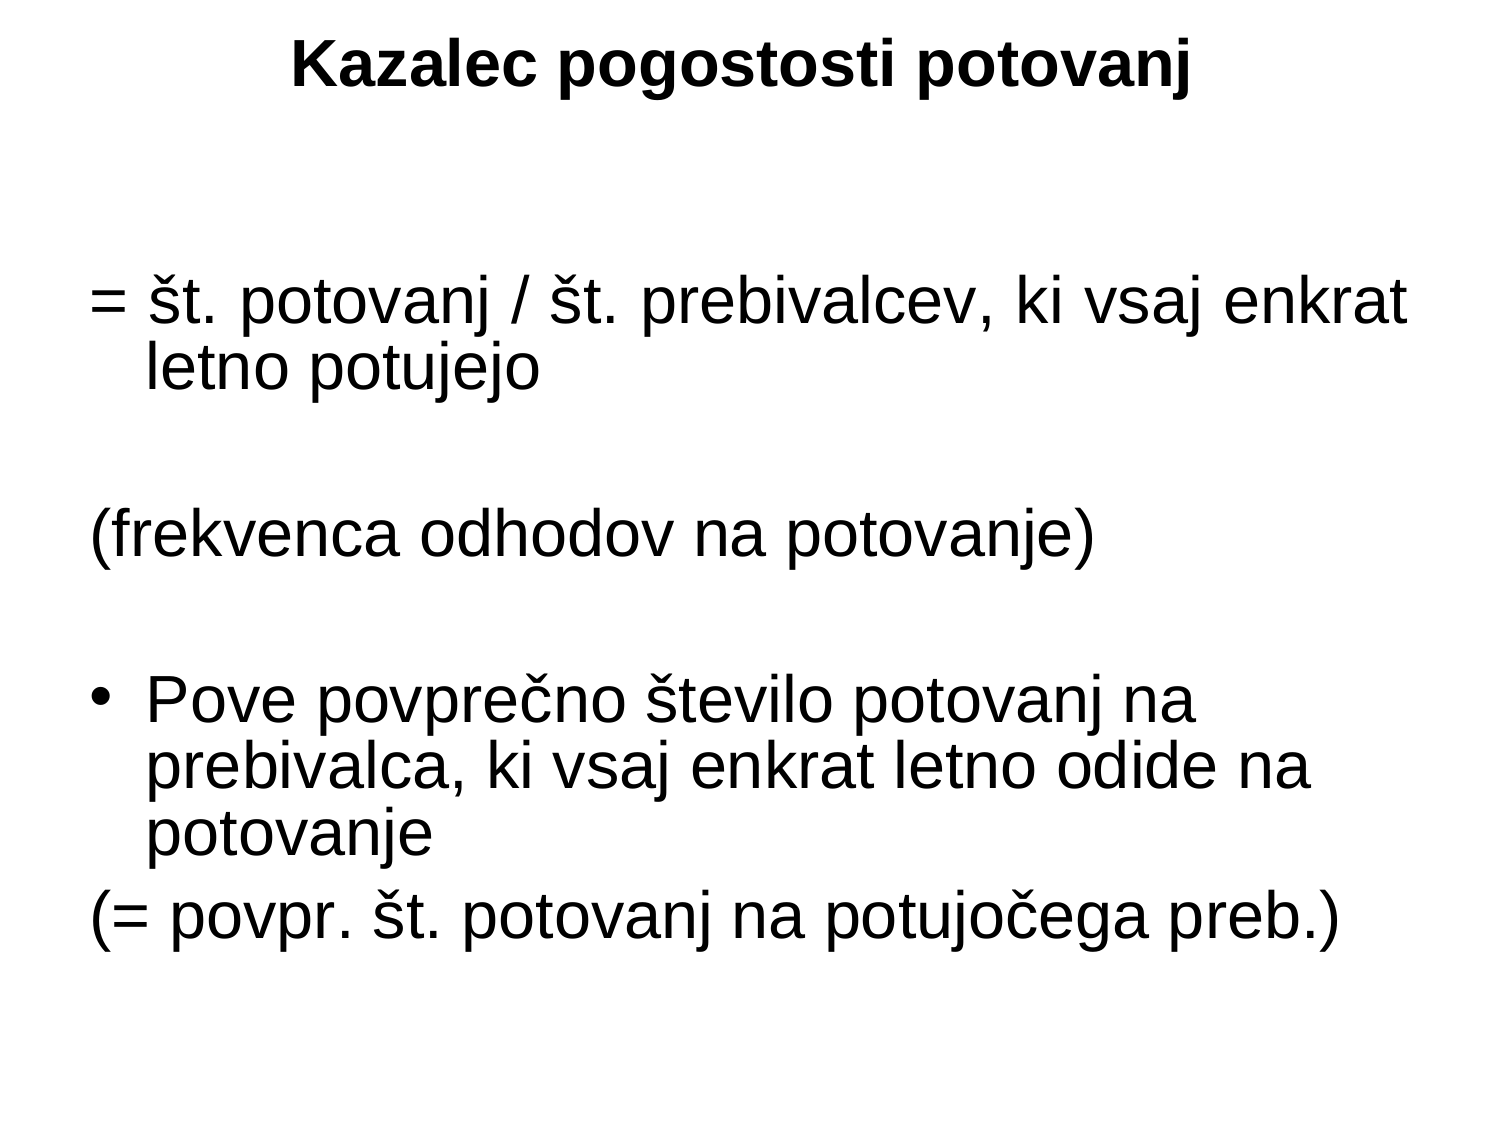

# Kazalec pogostosti potovanj
= št. potovanj / št. prebivalcev, ki vsaj enkrat letno potujejo
(frekvenca odhodov na potovanje)
Pove povprečno število potovanj na prebivalca, ki vsaj enkrat letno odide na potovanje
(= povpr. št. potovanj na potujočega preb.)